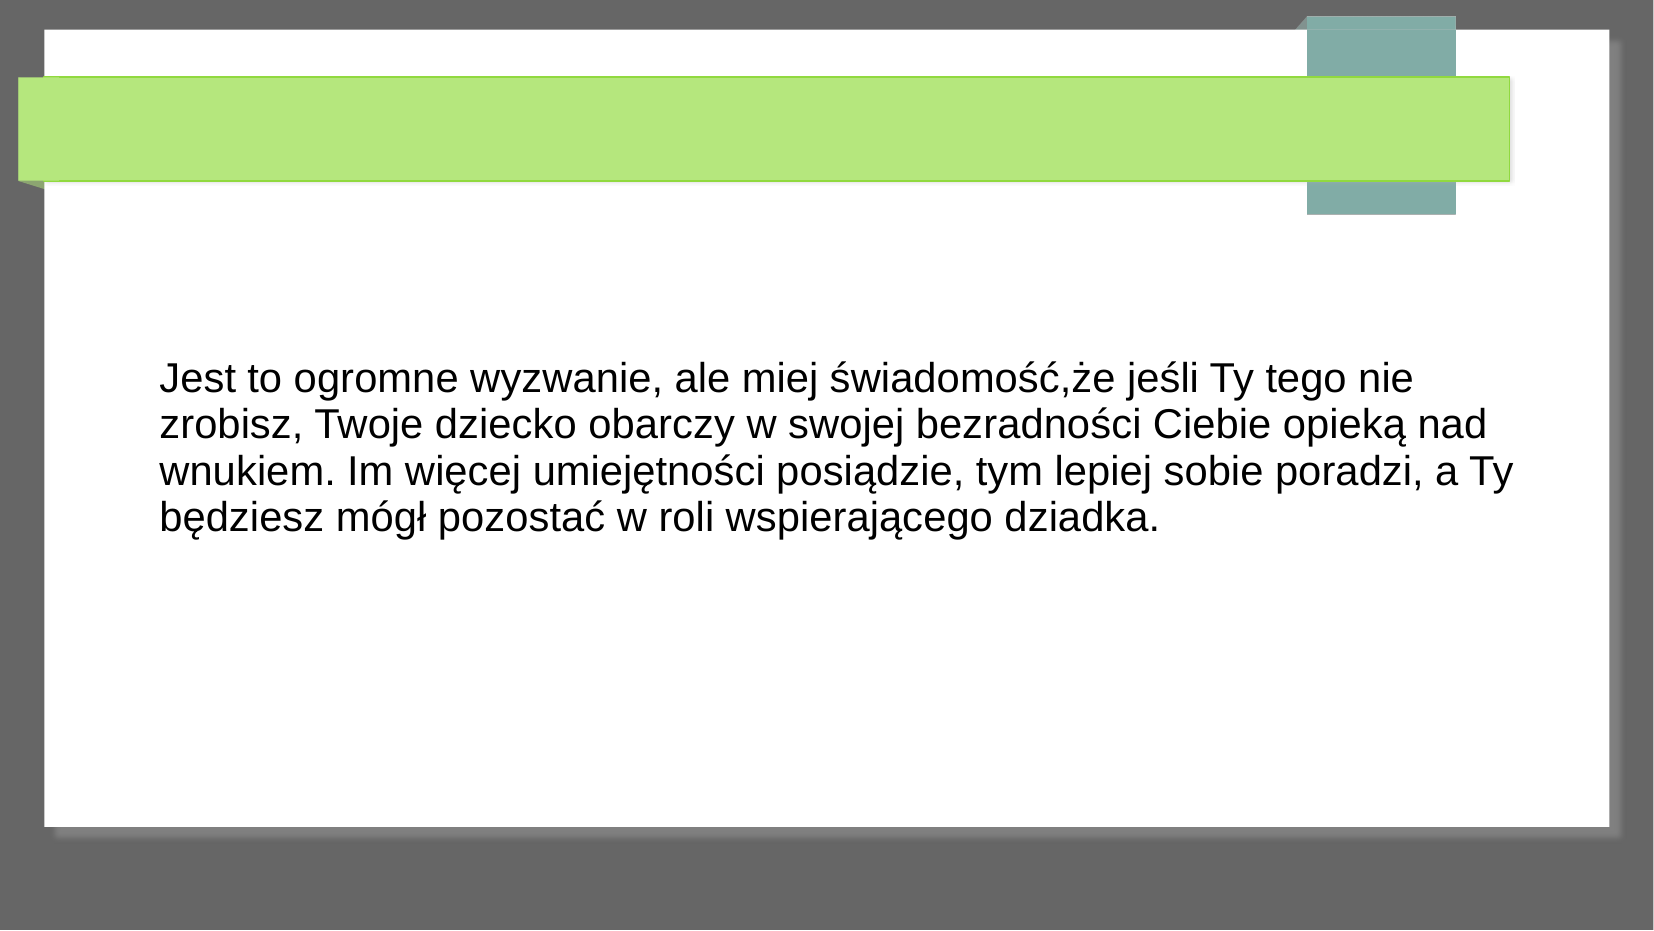

#
Jest to ogromne wyzwanie, ale miej świadomość,że jeśli Ty tego nie zrobisz, Twoje dziecko obarczy w swojej bezradności Ciebie opieką nad wnukiem. Im więcej umiejętności posiądzie, tym lepiej sobie poradzi, a Ty będziesz mógł pozostać w roli wspierającego dziadka.